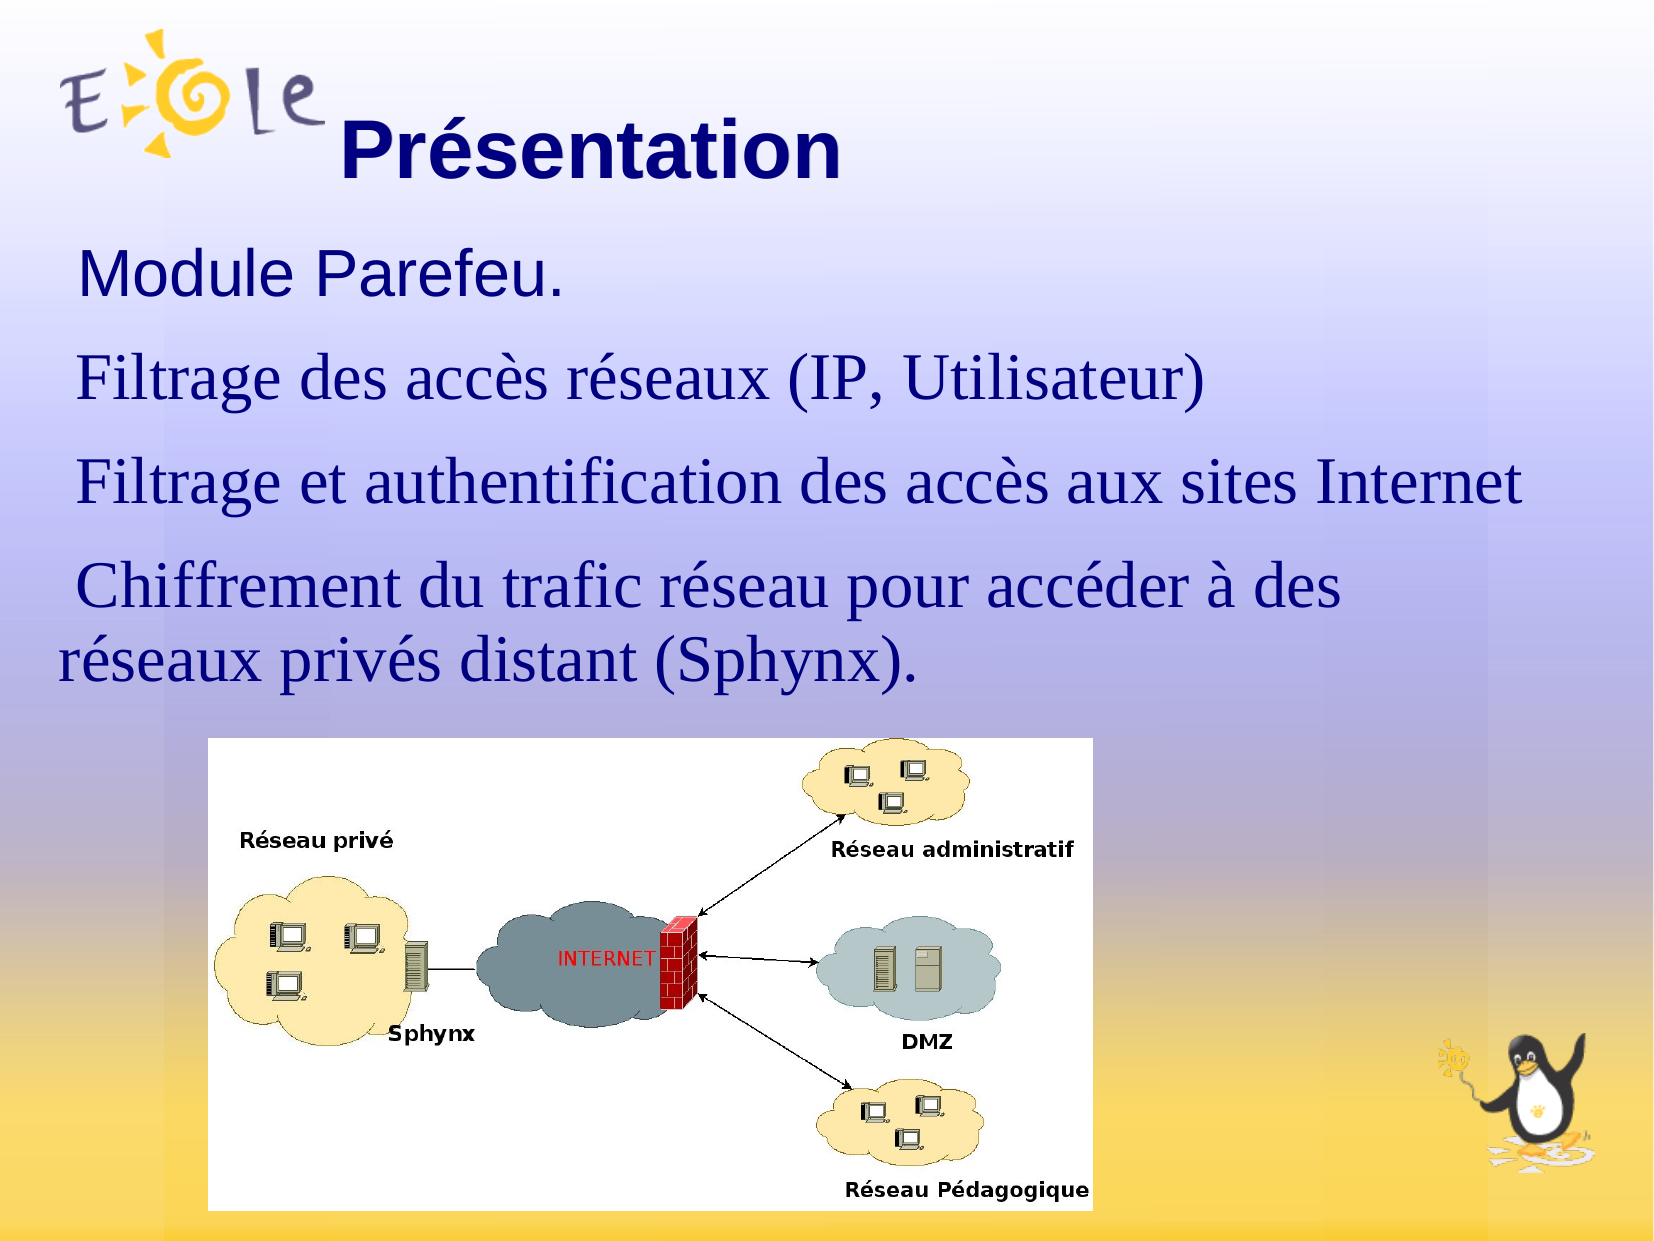

Présentation
# Module Parefeu.
 Filtrage des accès réseaux (IP, Utilisateur)
 Filtrage et authentification des accès aux sites Internet
 Chiffrement du trafic réseau pour accéder à des réseaux privés distant (Sphynx).